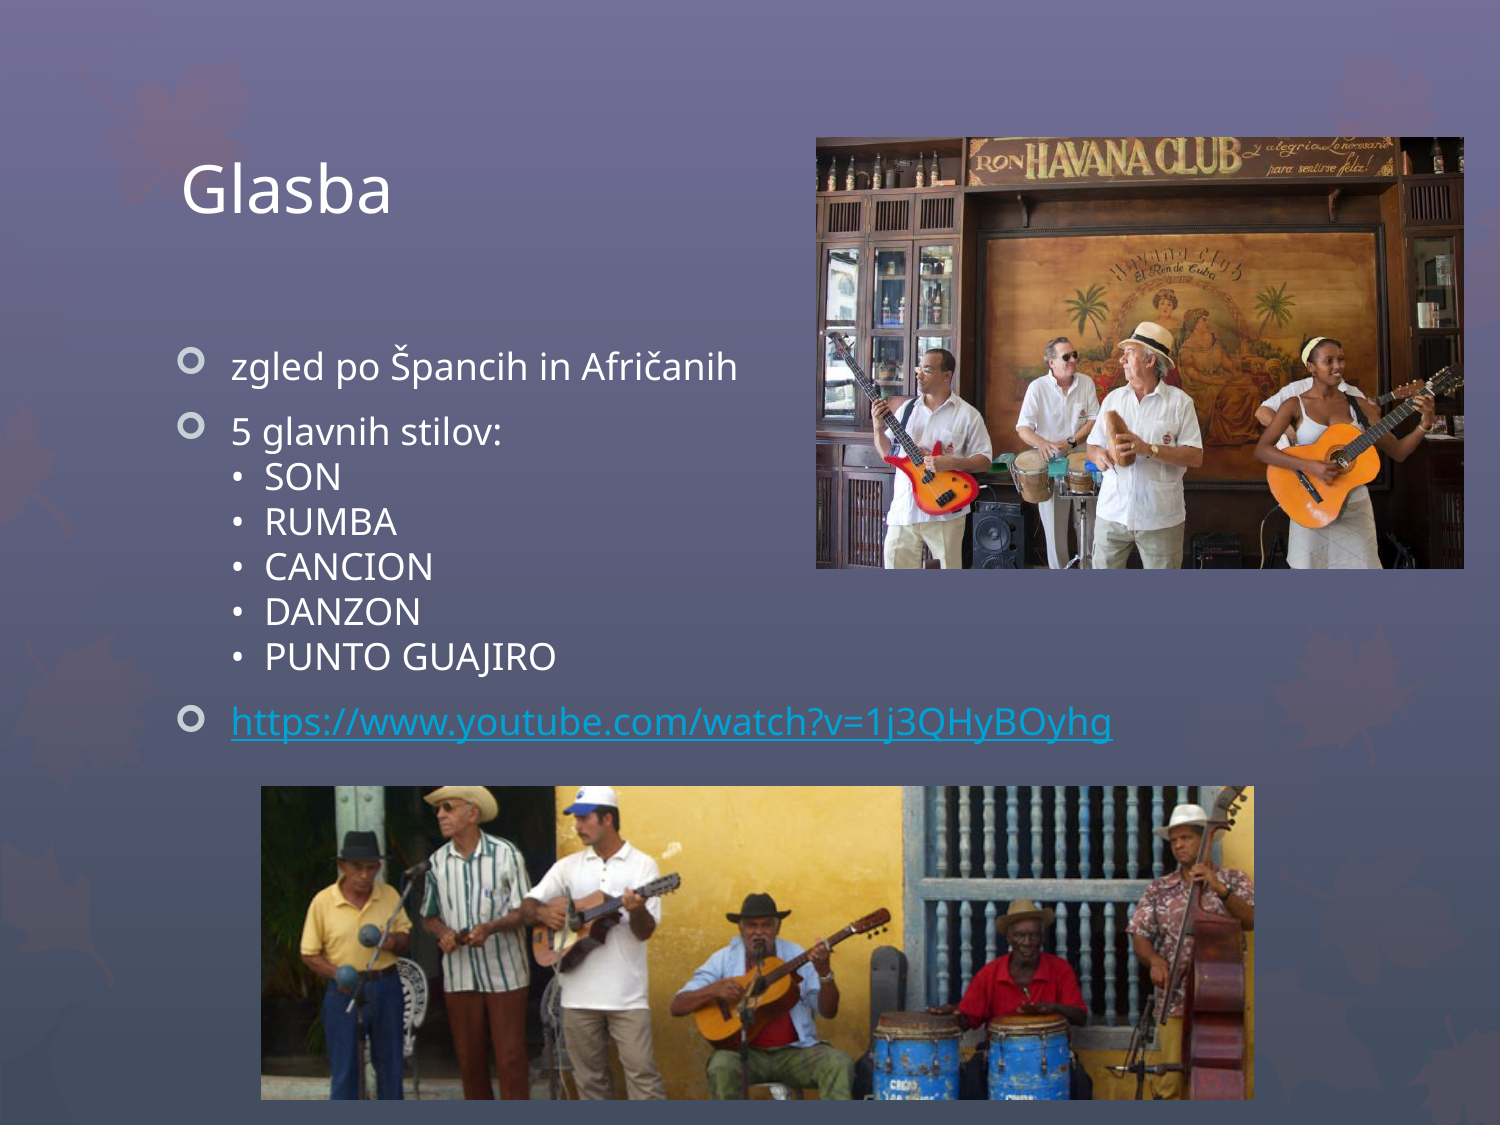

# Glasba
zgled po Špancih in Afričanih
5 glavnih stilov:
•  SON
•  RUMBA
•  CANCION
•  DANZON
•  PUNTO GUAJIRO
https://www.youtube.com/watch?v=1j3QHyBOyhg